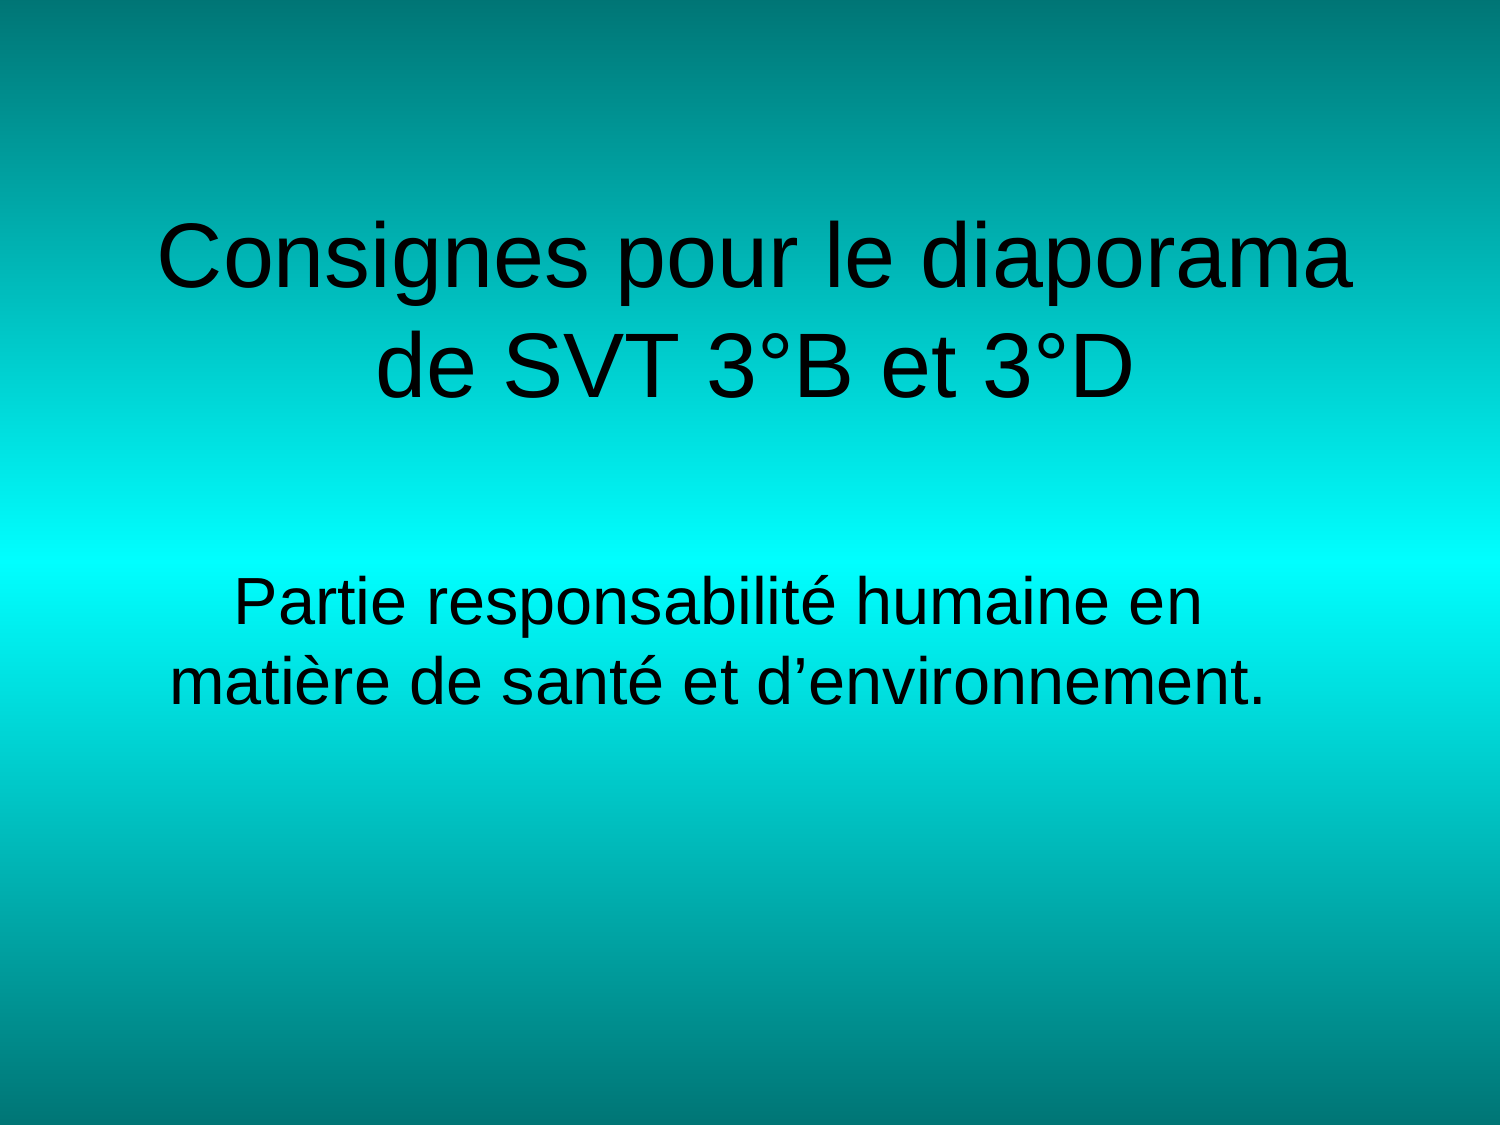

# Consignes pour le diaporama de SVT 3°B et 3°D
Partie responsabilité humaine en matière de santé et d’environnement.